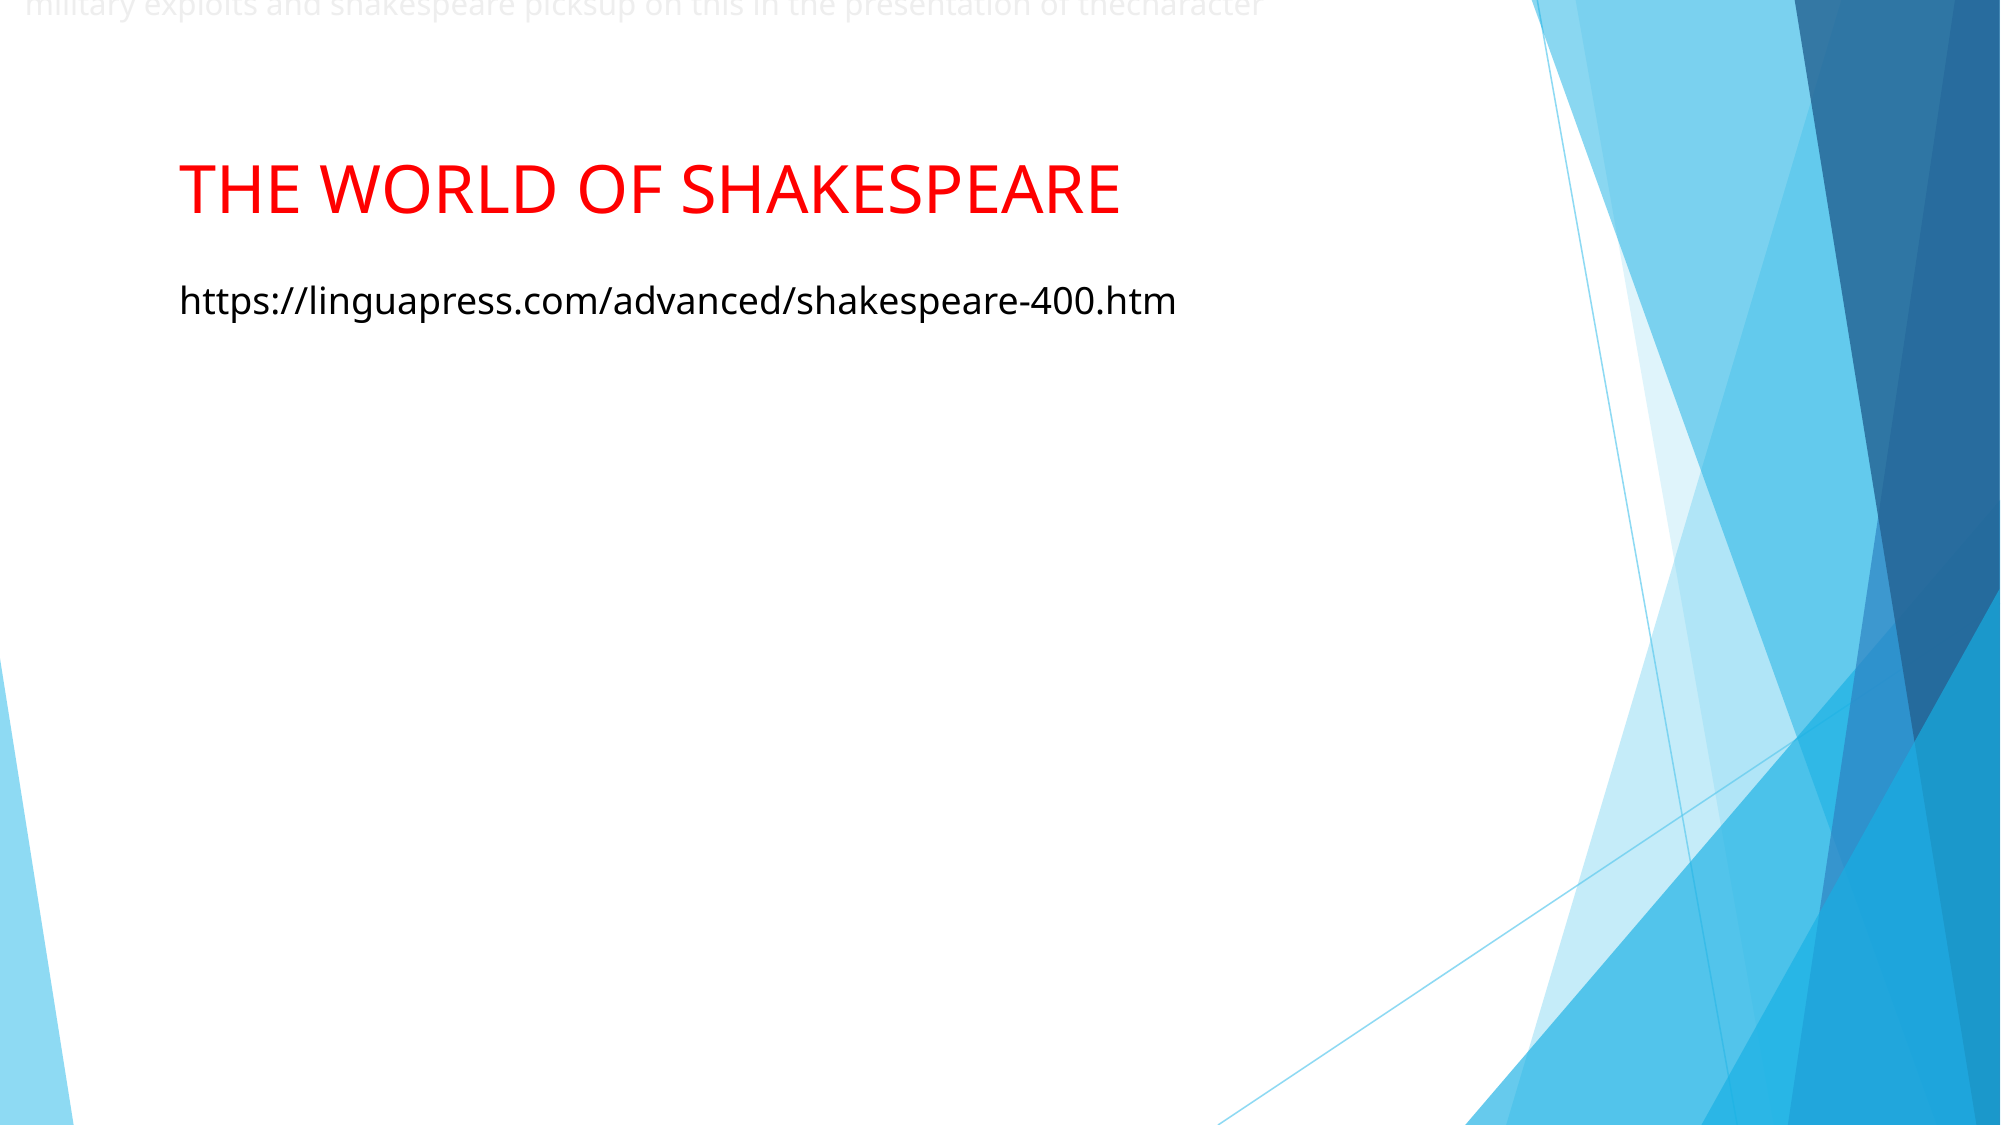

military exploits and shakespeare picksup on this in the presentation of thecharacter
THE WORLD OF SHAKESPEARE
https://linguapress.com/advanced/shakespeare-400.htm